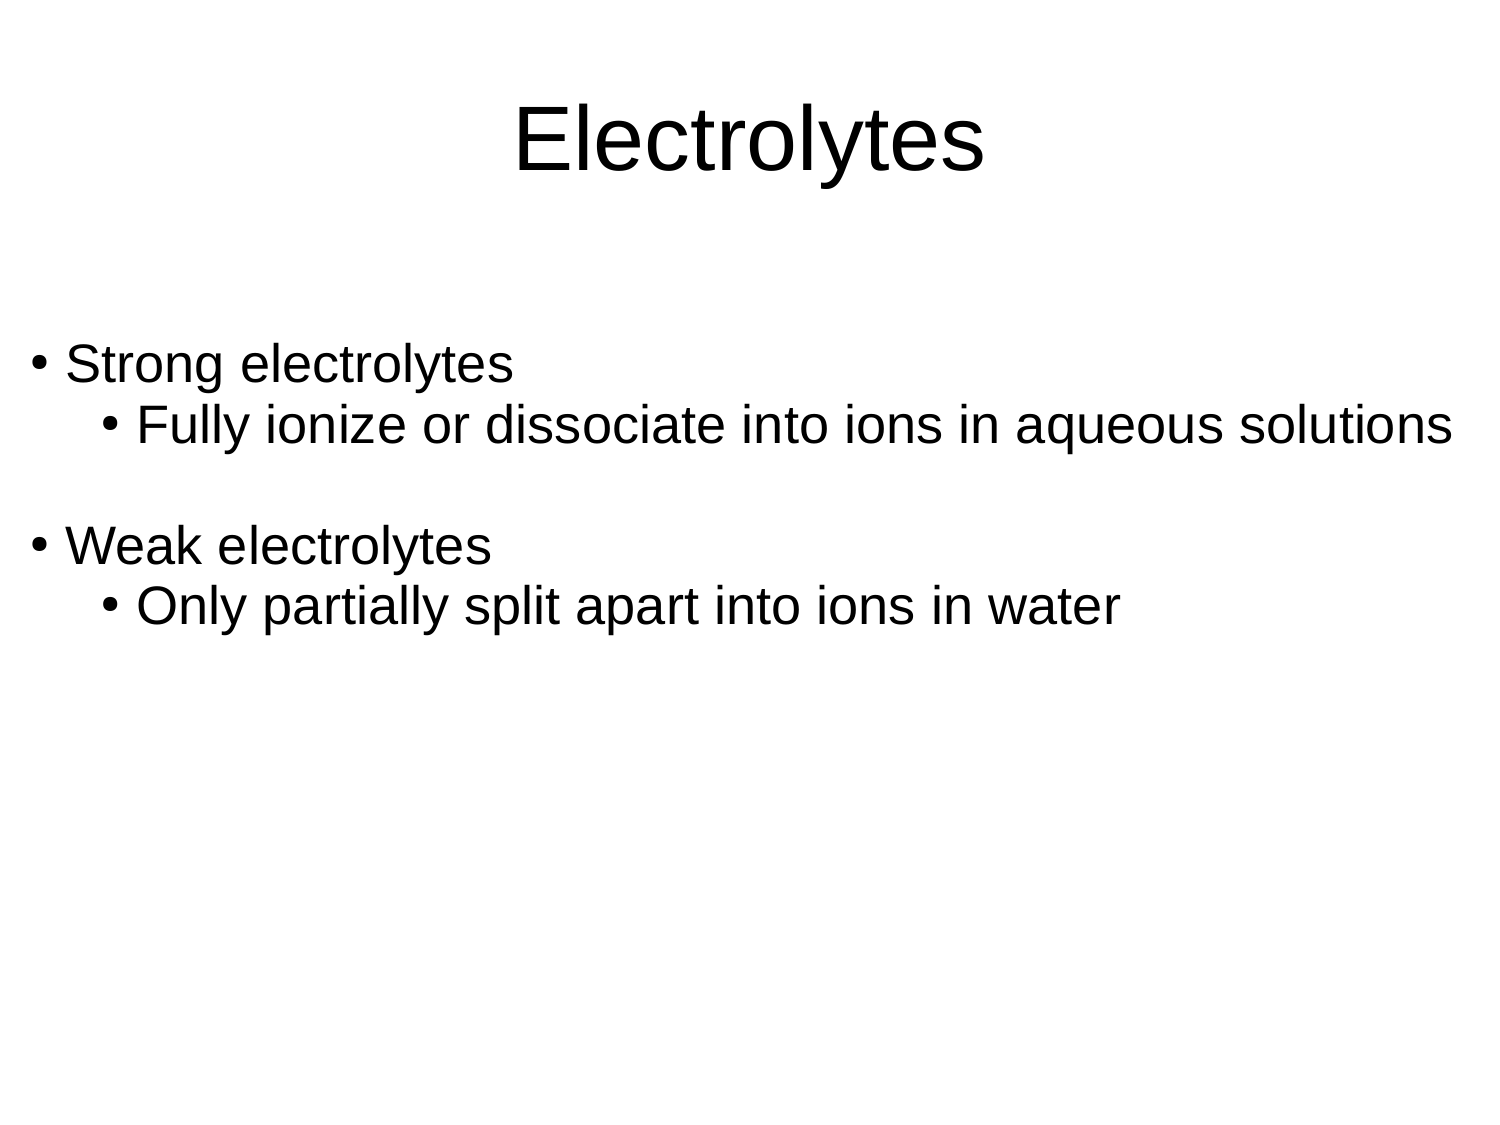

# Electrolytes
Strong electrolytes
Fully ionize or dissociate into ions in aqueous solutions
Weak electrolytes
Only partially split apart into ions in water